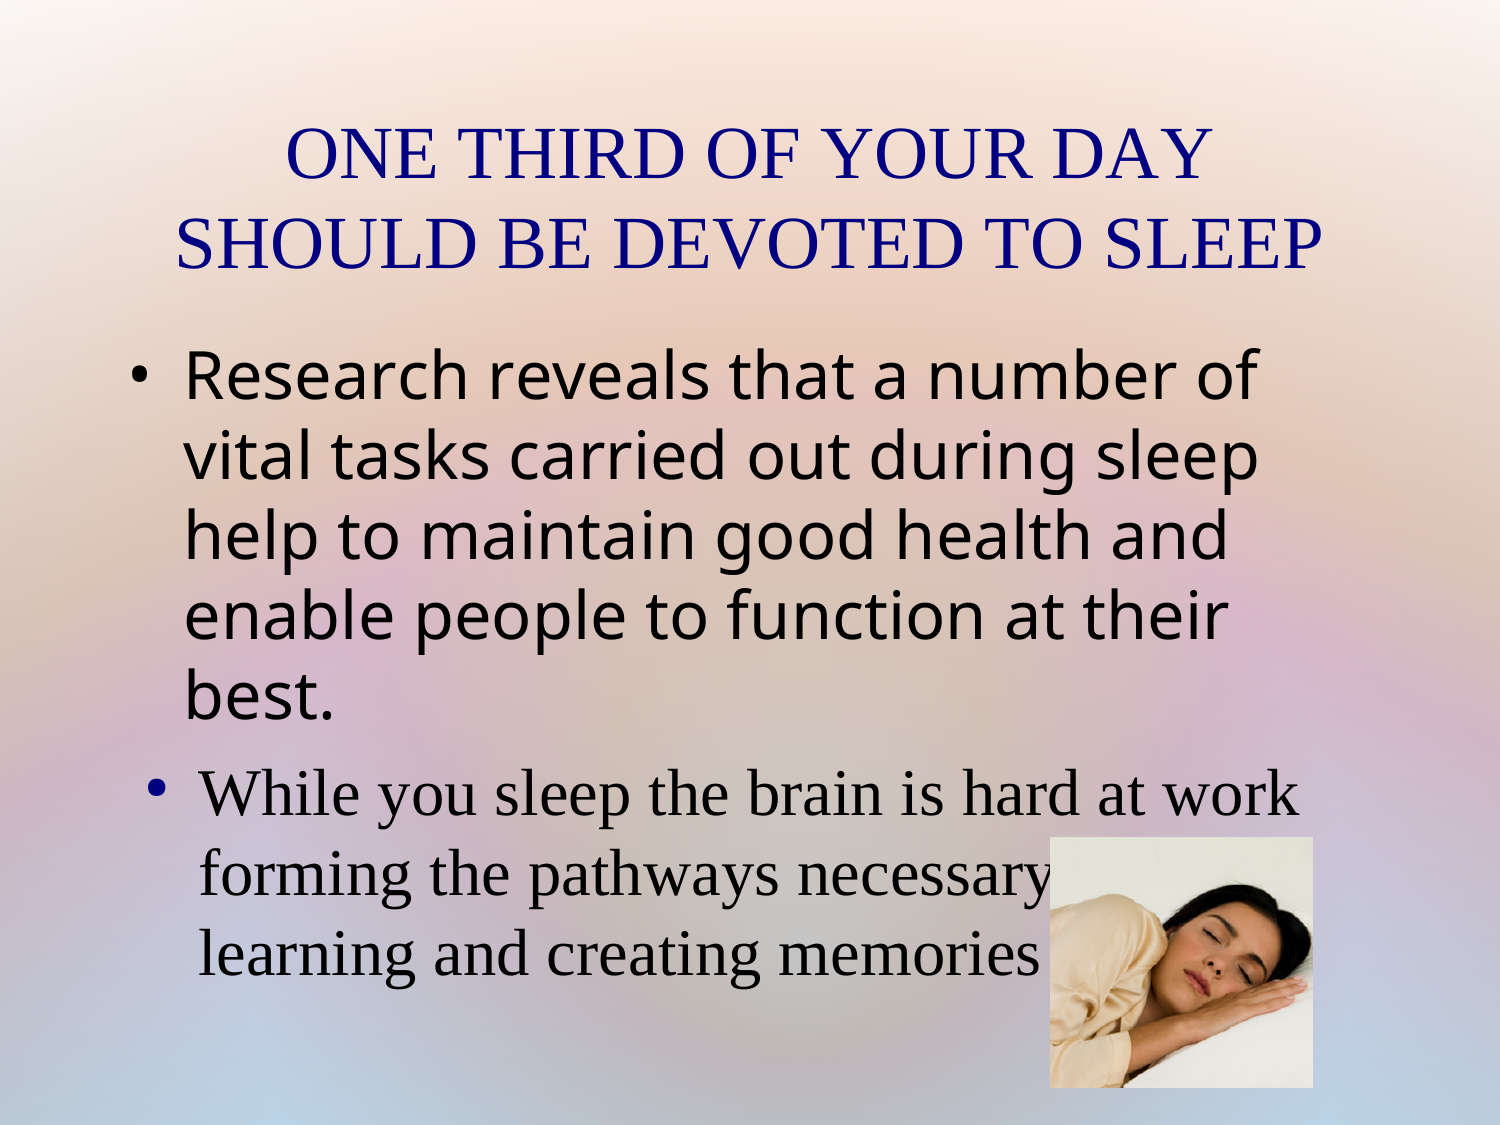

# ONE THIRD OF YOUR DAY SHOULD BE DEVOTED TO SLEEP
Research reveals that a number of vital tasks carried out during sleep help to maintain good health and enable people to function at their best.
While you sleep the brain is hard at work forming the pathways necessary for learning and creating memories